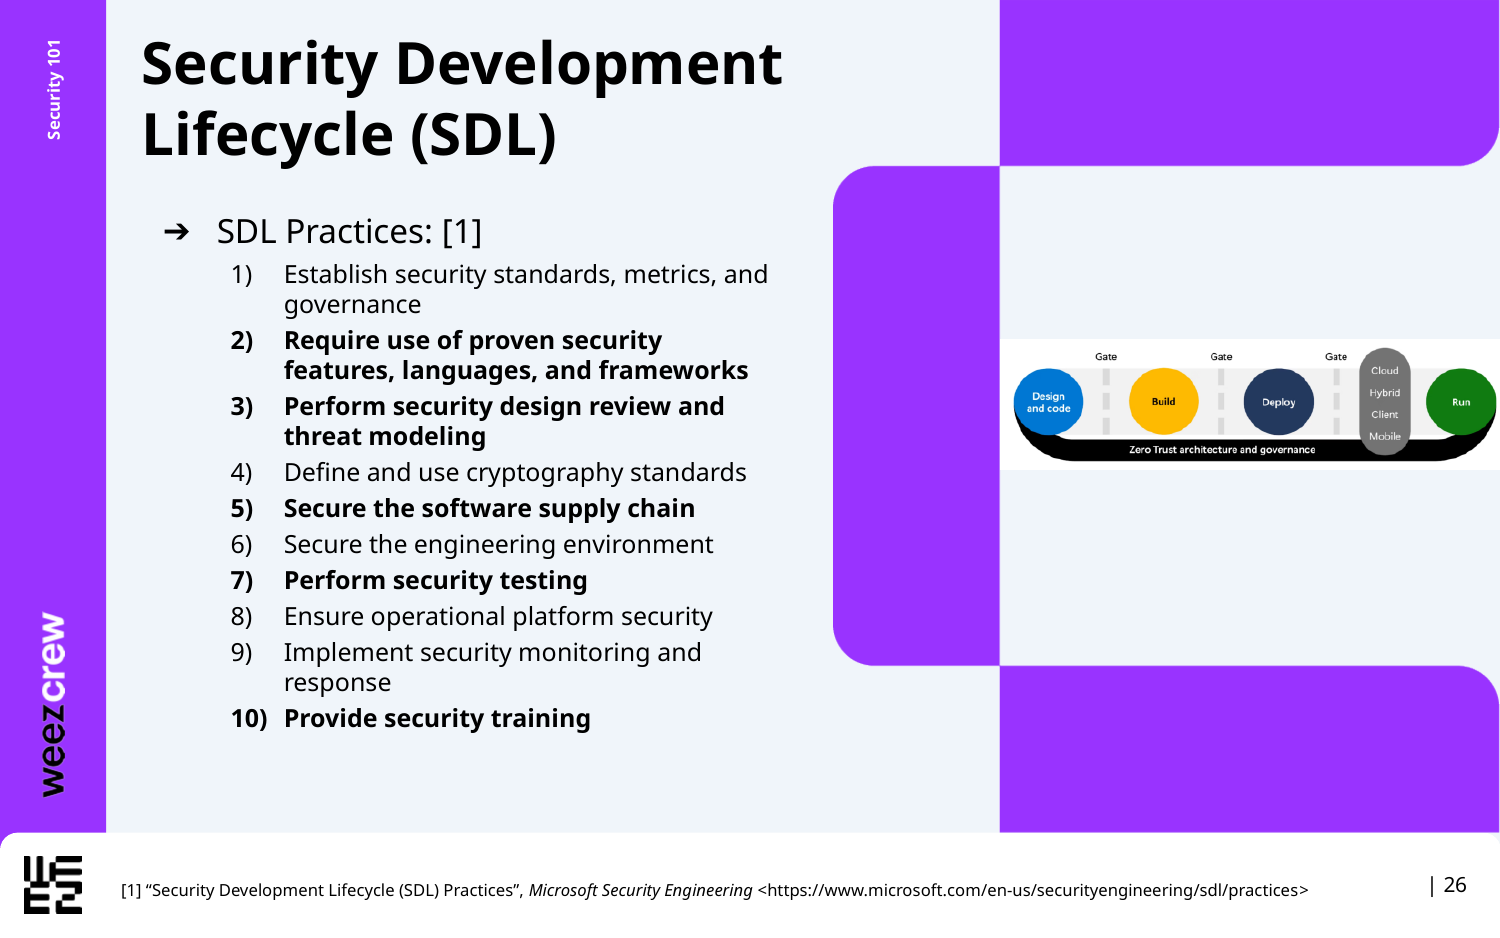

Security Development Lifecycle (SDL)
SDL Practices: [1]
Establish security standards, metrics, and governance
Require use of proven security features, languages, and frameworks
Perform security design review and threat modeling
Define and use cryptography standards
Secure the software supply chain
Secure the engineering environment
Perform security testing
Ensure operational platform security
Implement security monitoring and response
Provide security training
Security 101
# [1] “Security Development Lifecycle (SDL) Practices”, Microsoft Security Engineering <https://www.microsoft.com/en-us/securityengineering/sdl/practices>